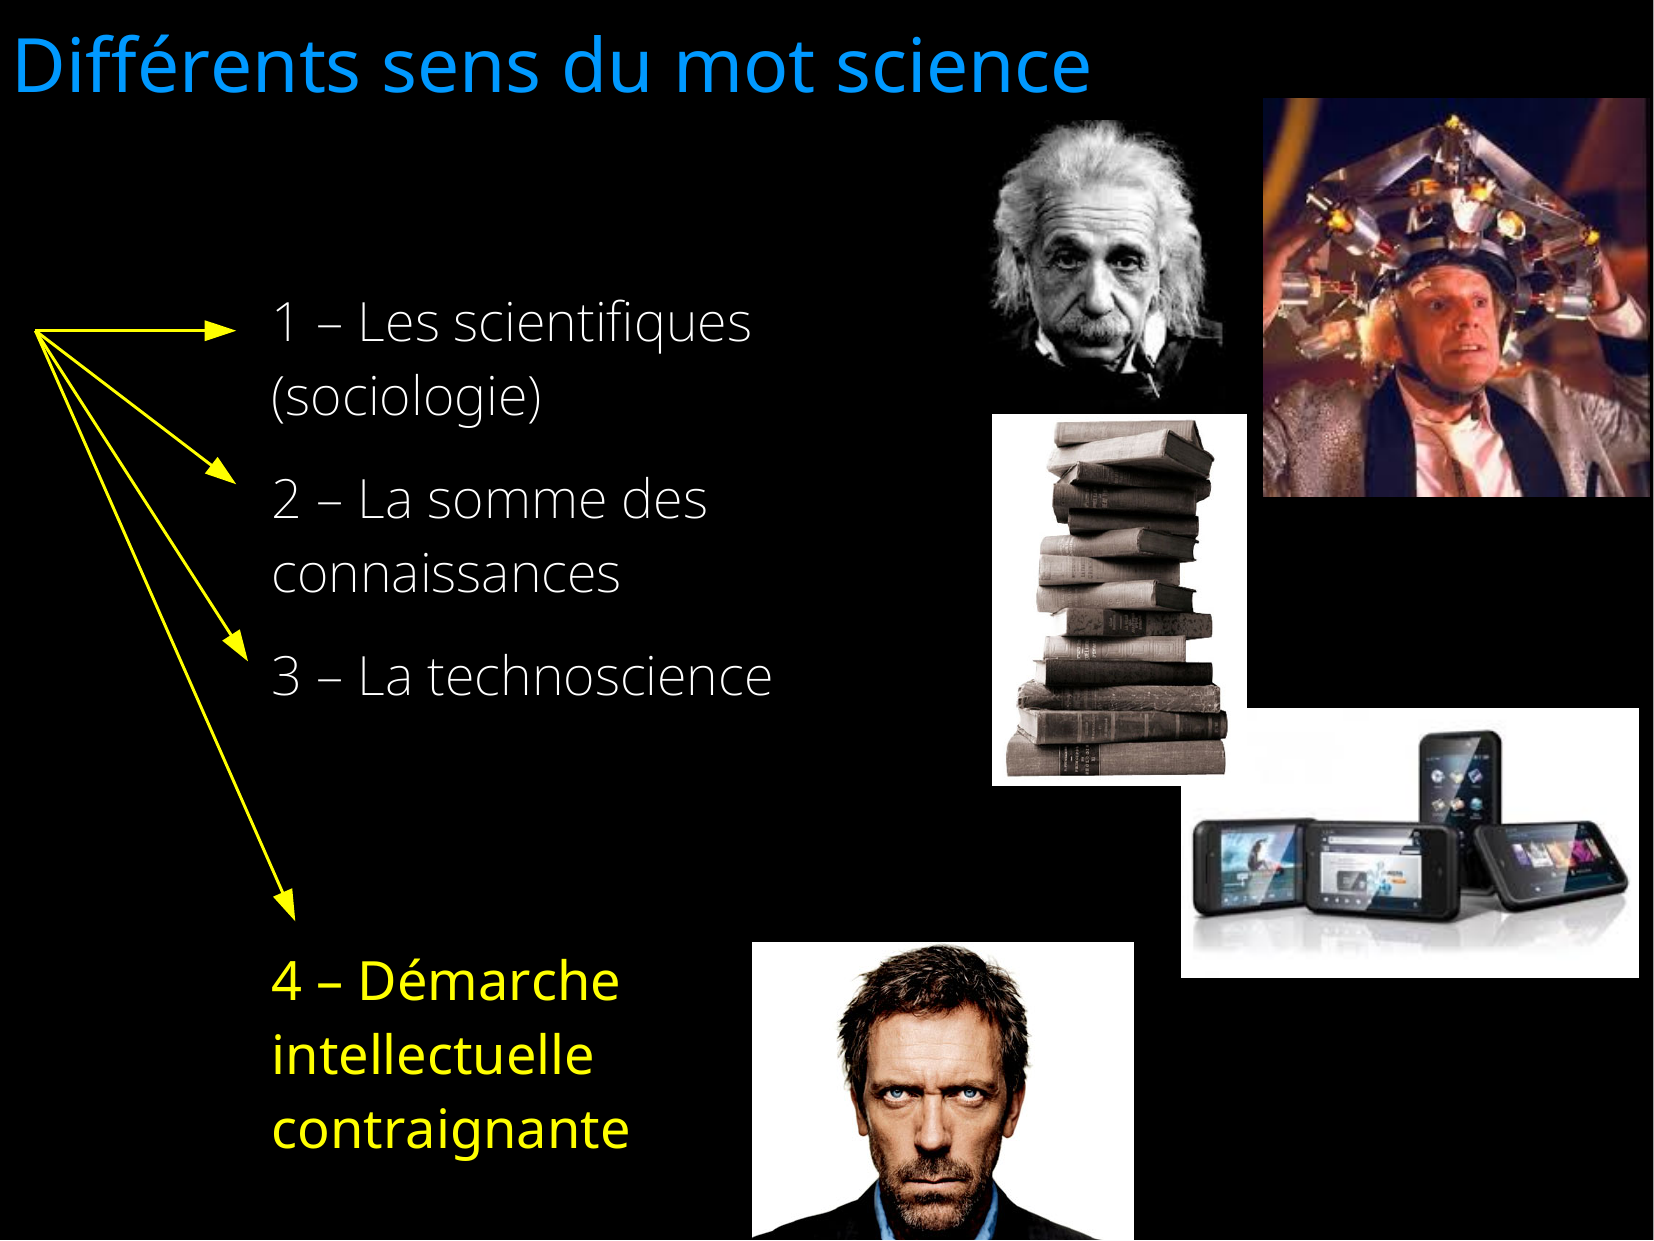

Différents sens du mot science
1 – Les scientifiques (sociologie)
2 – La somme des connaissances
3 – La technoscience
4 – Démarche intellectuelle contraignante